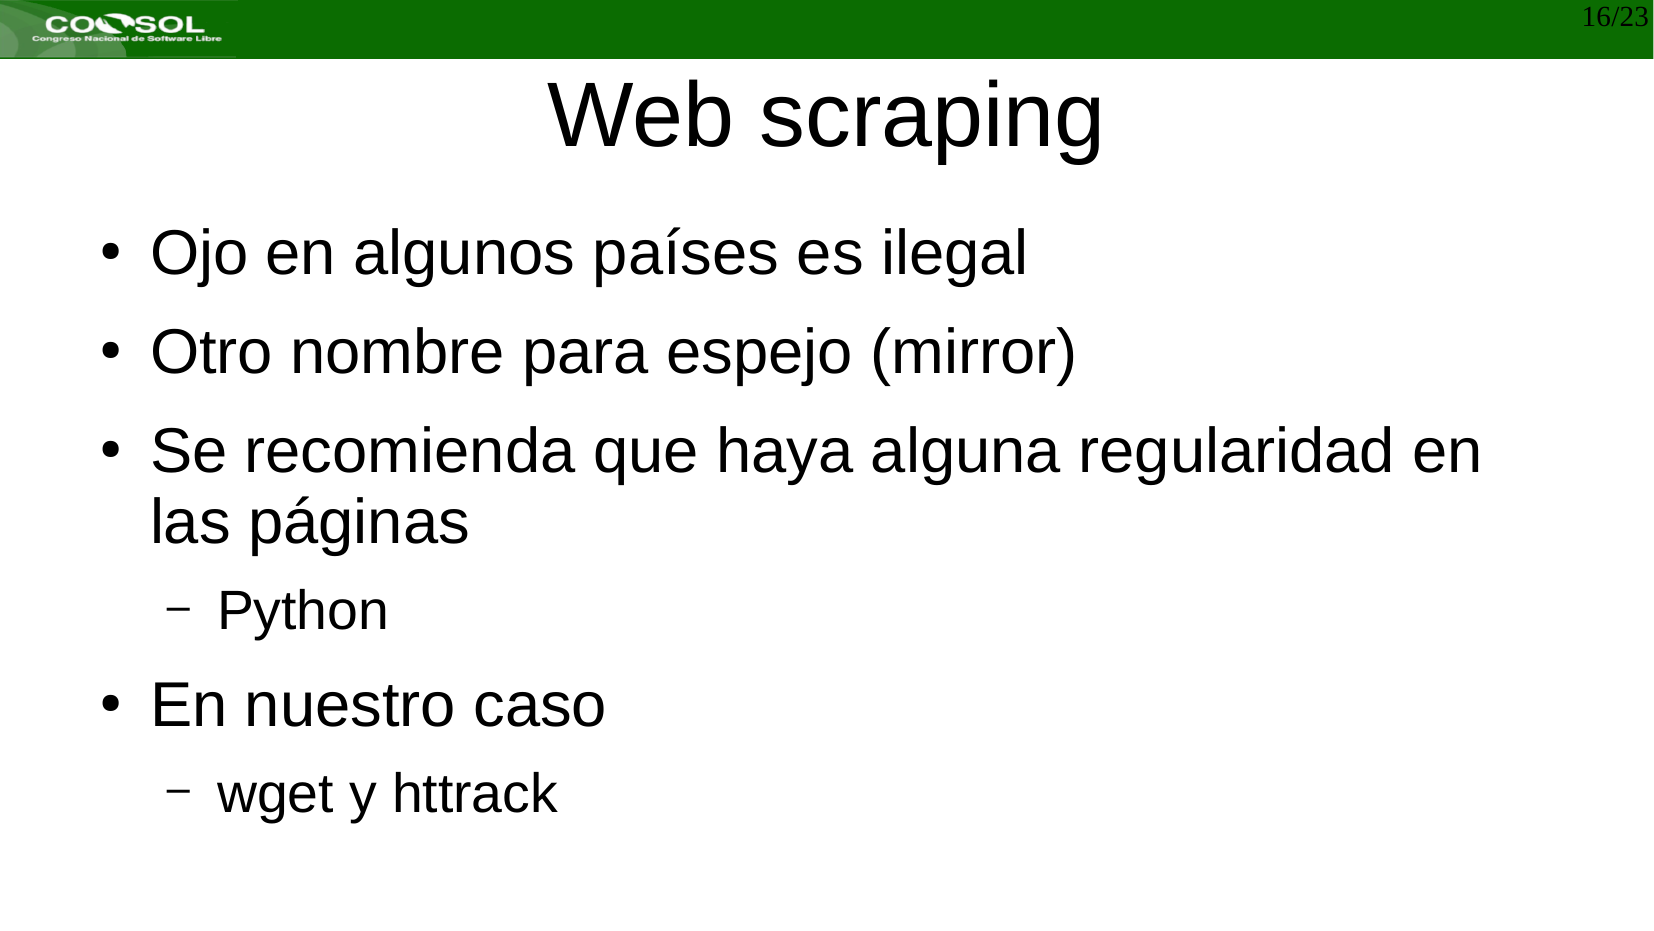

16
# Web scraping
Ojo en algunos países es ilegal
Otro nombre para espejo (mirror)
Se recomienda que haya alguna regularidad en las páginas
Python
En nuestro caso
wget y httrack